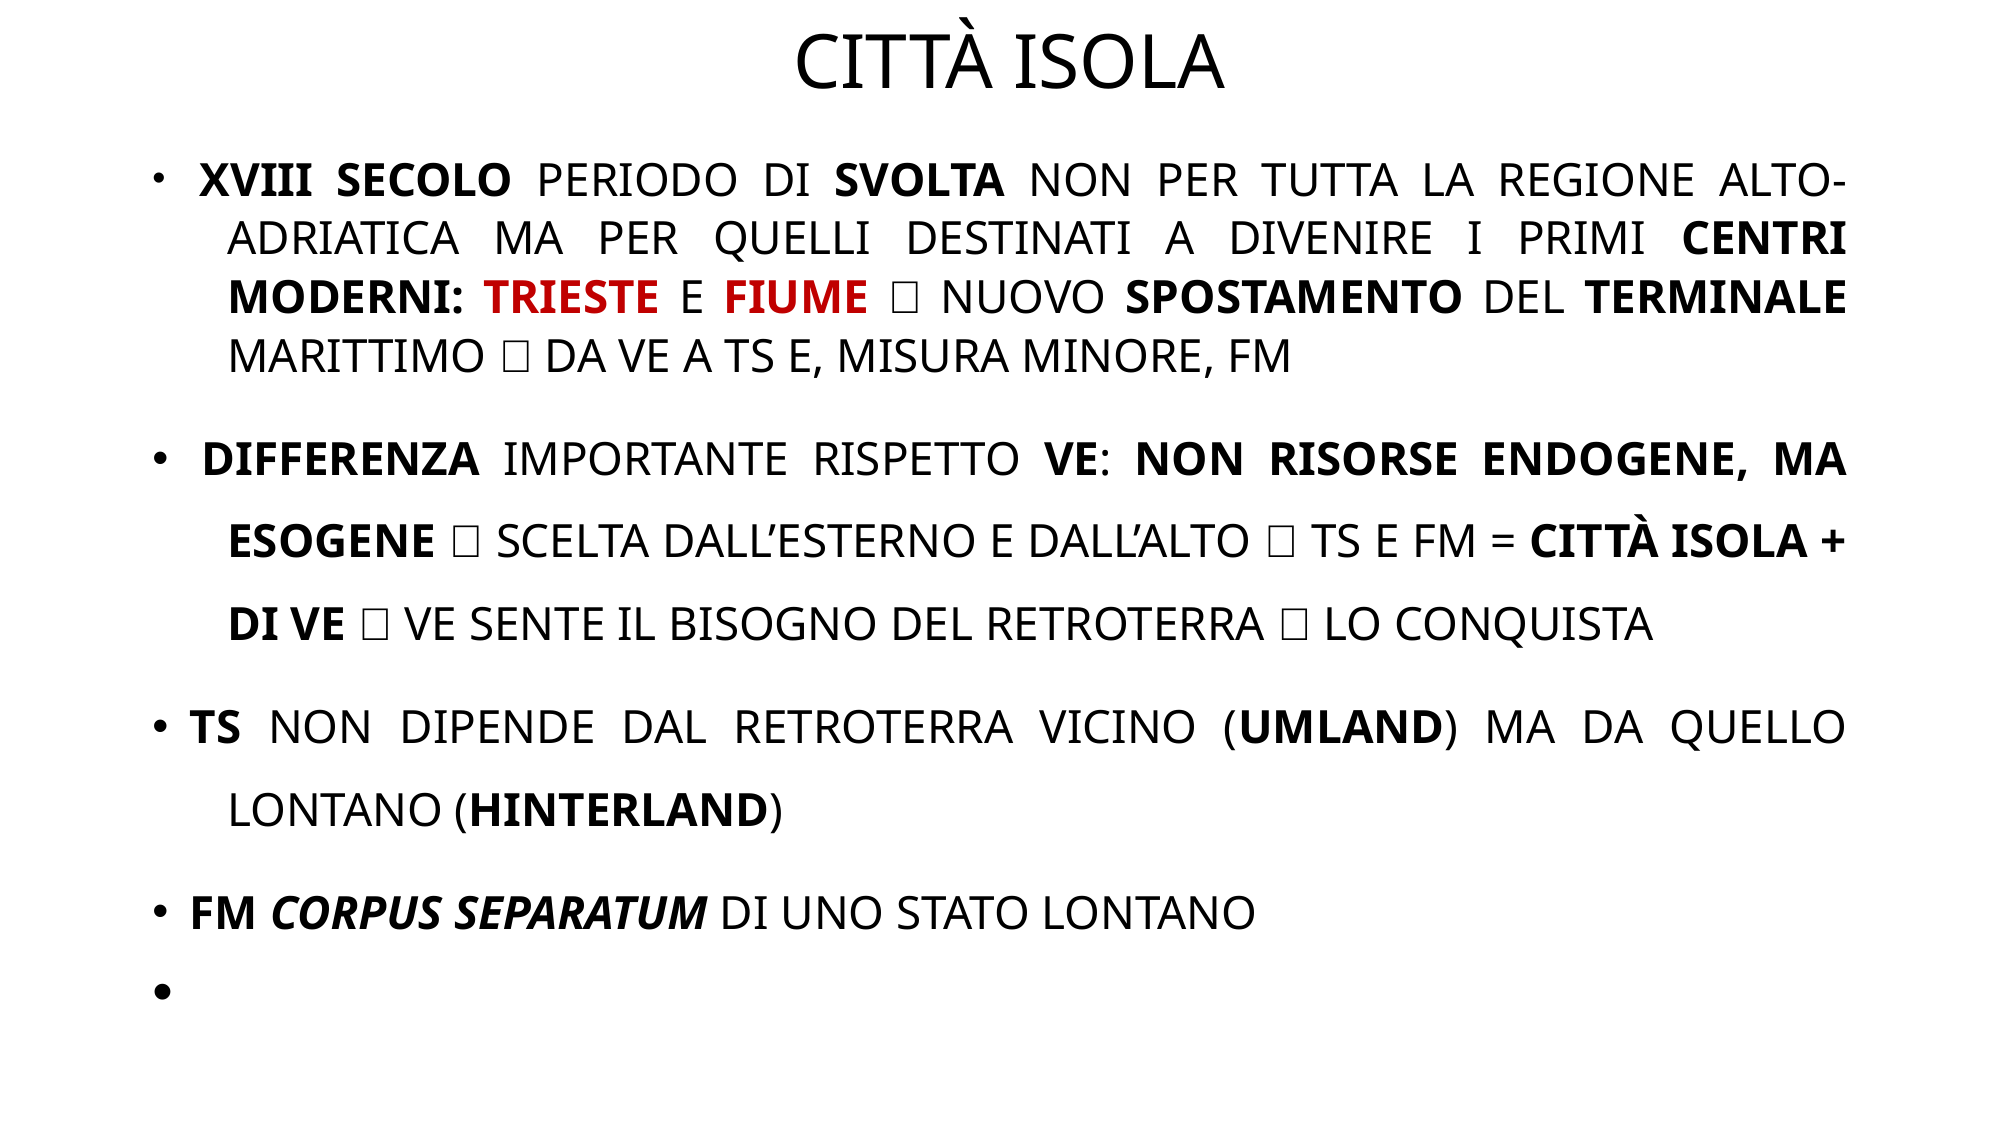

# CITTÀ ISOLA
 XVIII SECOLO PERIODO DI SVOLTA NON PER TUTTA LA REGIONE ALTO-ADRIATICA MA PER QUELLI DESTINATI A DIVENIRE I PRIMI CENTRI MODERNI: TRIESTE E FIUME  NUOVO SPOSTAMENTO DEL TERMINALE MARITTIMO  DA VE A TS E, MISURA MINORE, FM
 DIFFERENZA IMPORTANTE RISPETTO VE: NON RISORSE ENDOGENE, MA ESOGENE  SCELTA DALL’ESTERNO E DALL’ALTO  TS E FM = CITTÀ ISOLA + DI VE  VE SENTE IL BISOGNO DEL RETROTERRA  LO CONQUISTA
TS NON DIPENDE DAL RETROTERRA VICINO (UMLAND) MA DA QUELLO LONTANO (HINTERLAND)
FM CORPUS SEPARATUM DI UNO STATO LONTANO